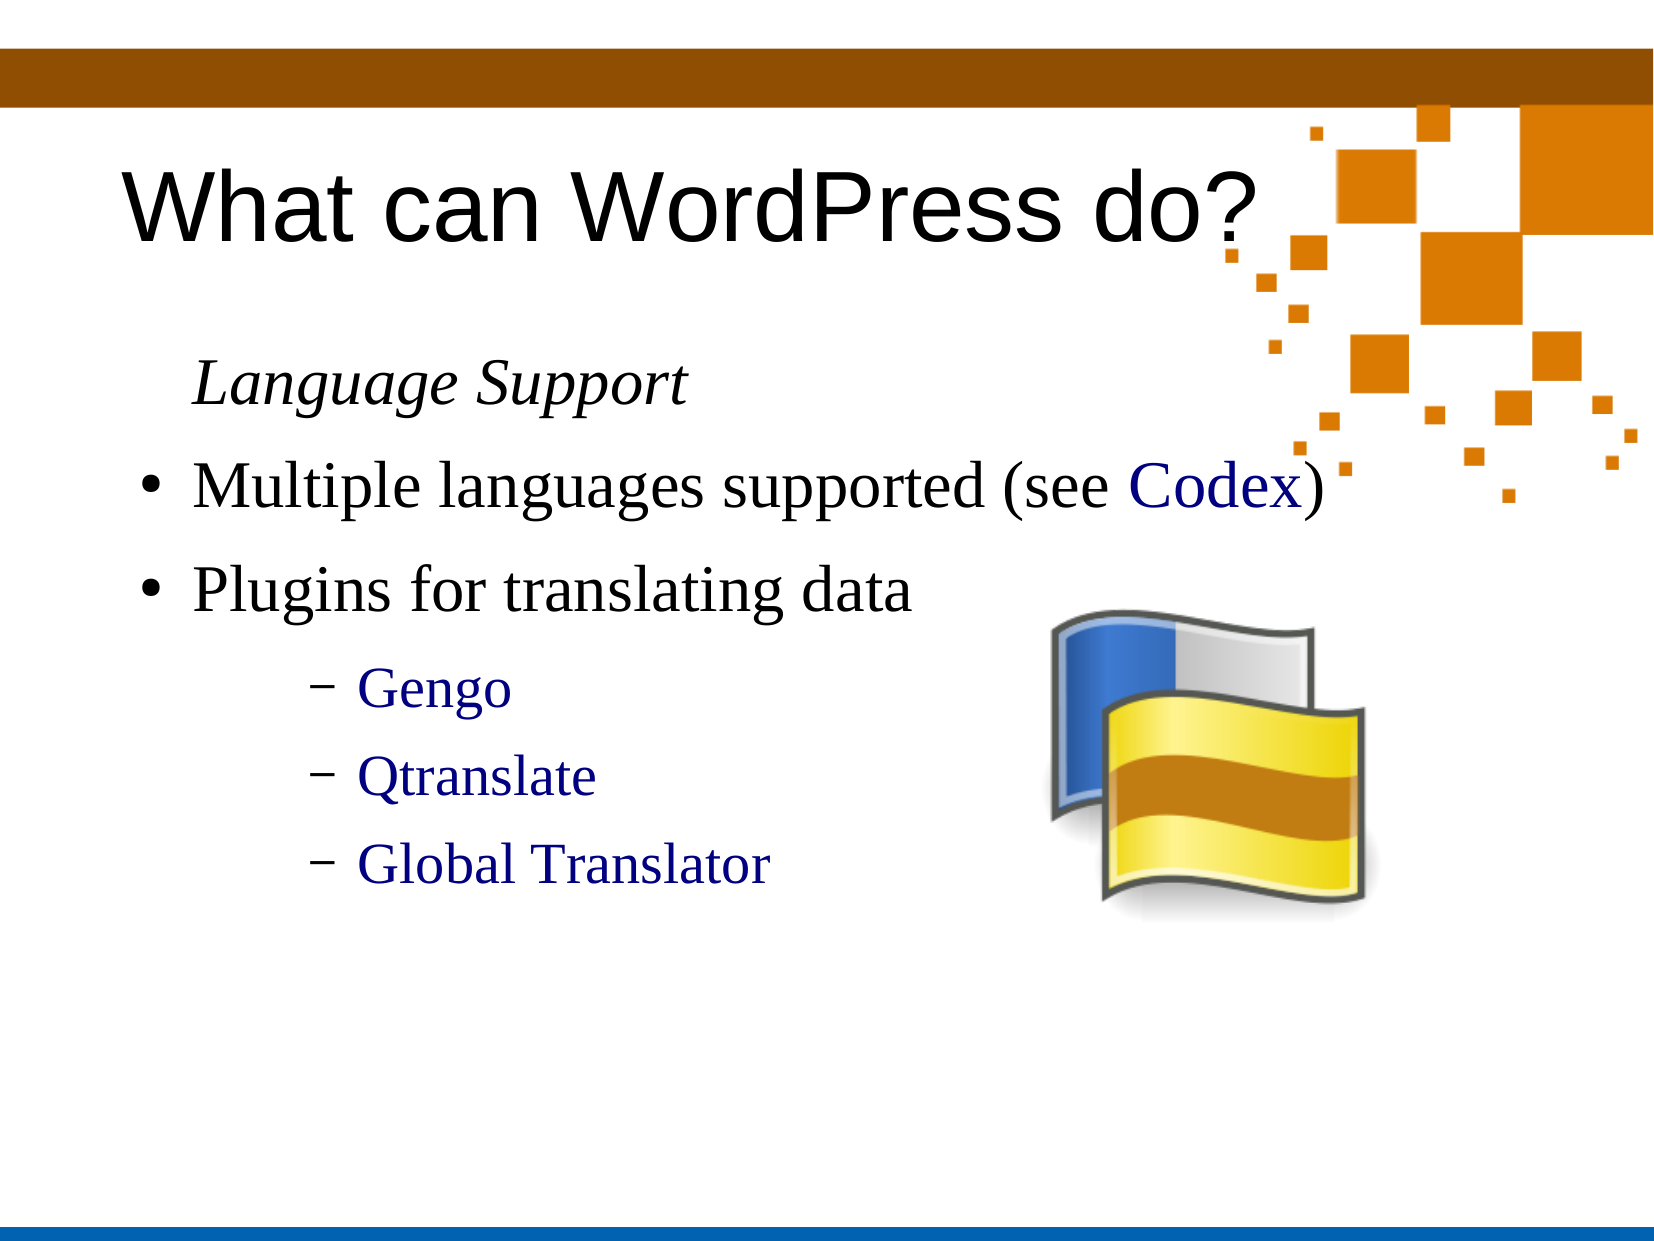

# What can WordPress do?
Language Support
Multiple languages supported (see Codex)
Plugins for translating data
Gengo
Qtranslate
Global Translator